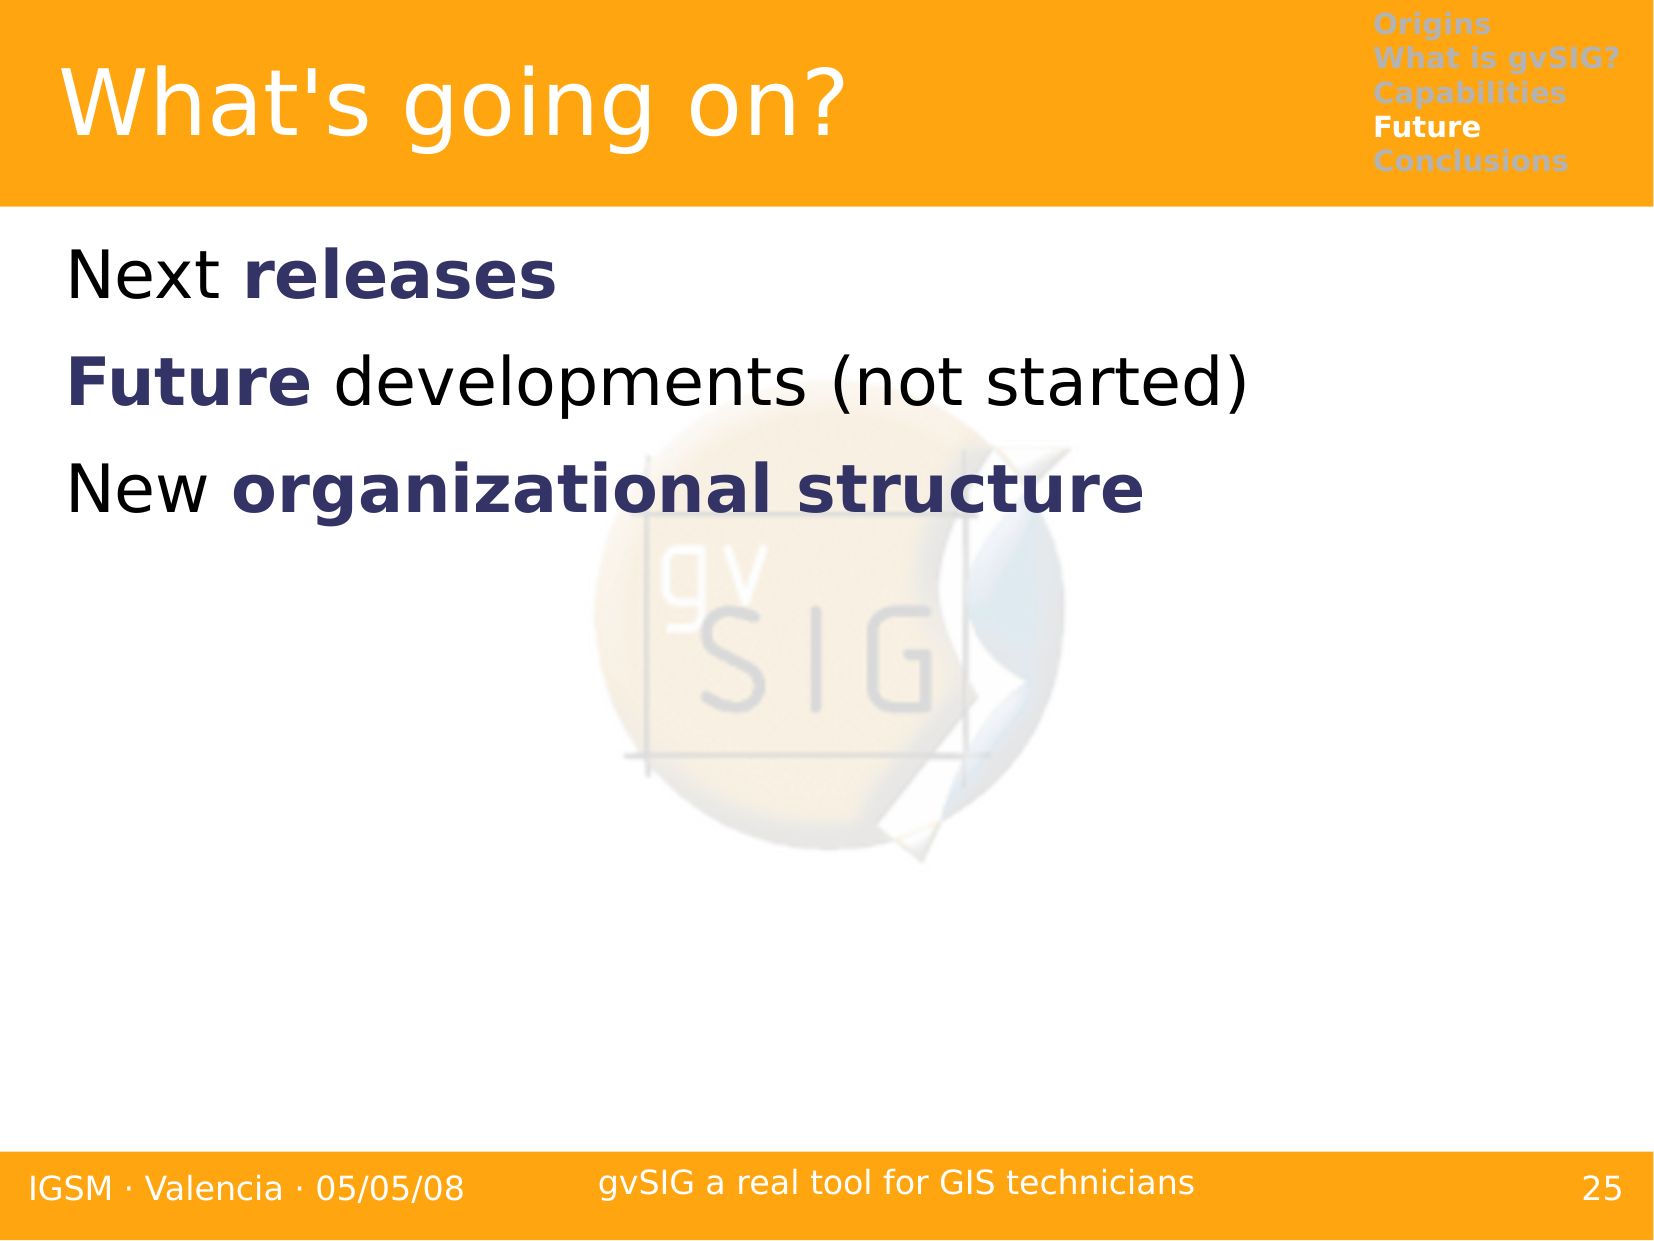

Origins
What is gvSIG?
Capabilities
Future
Conclusions
# What's going on?
Next releases
Future developments (not started)
New organizational structure
gvSIG a real tool for GIS technicians
IGSM · Valencia · 05/05/08
25